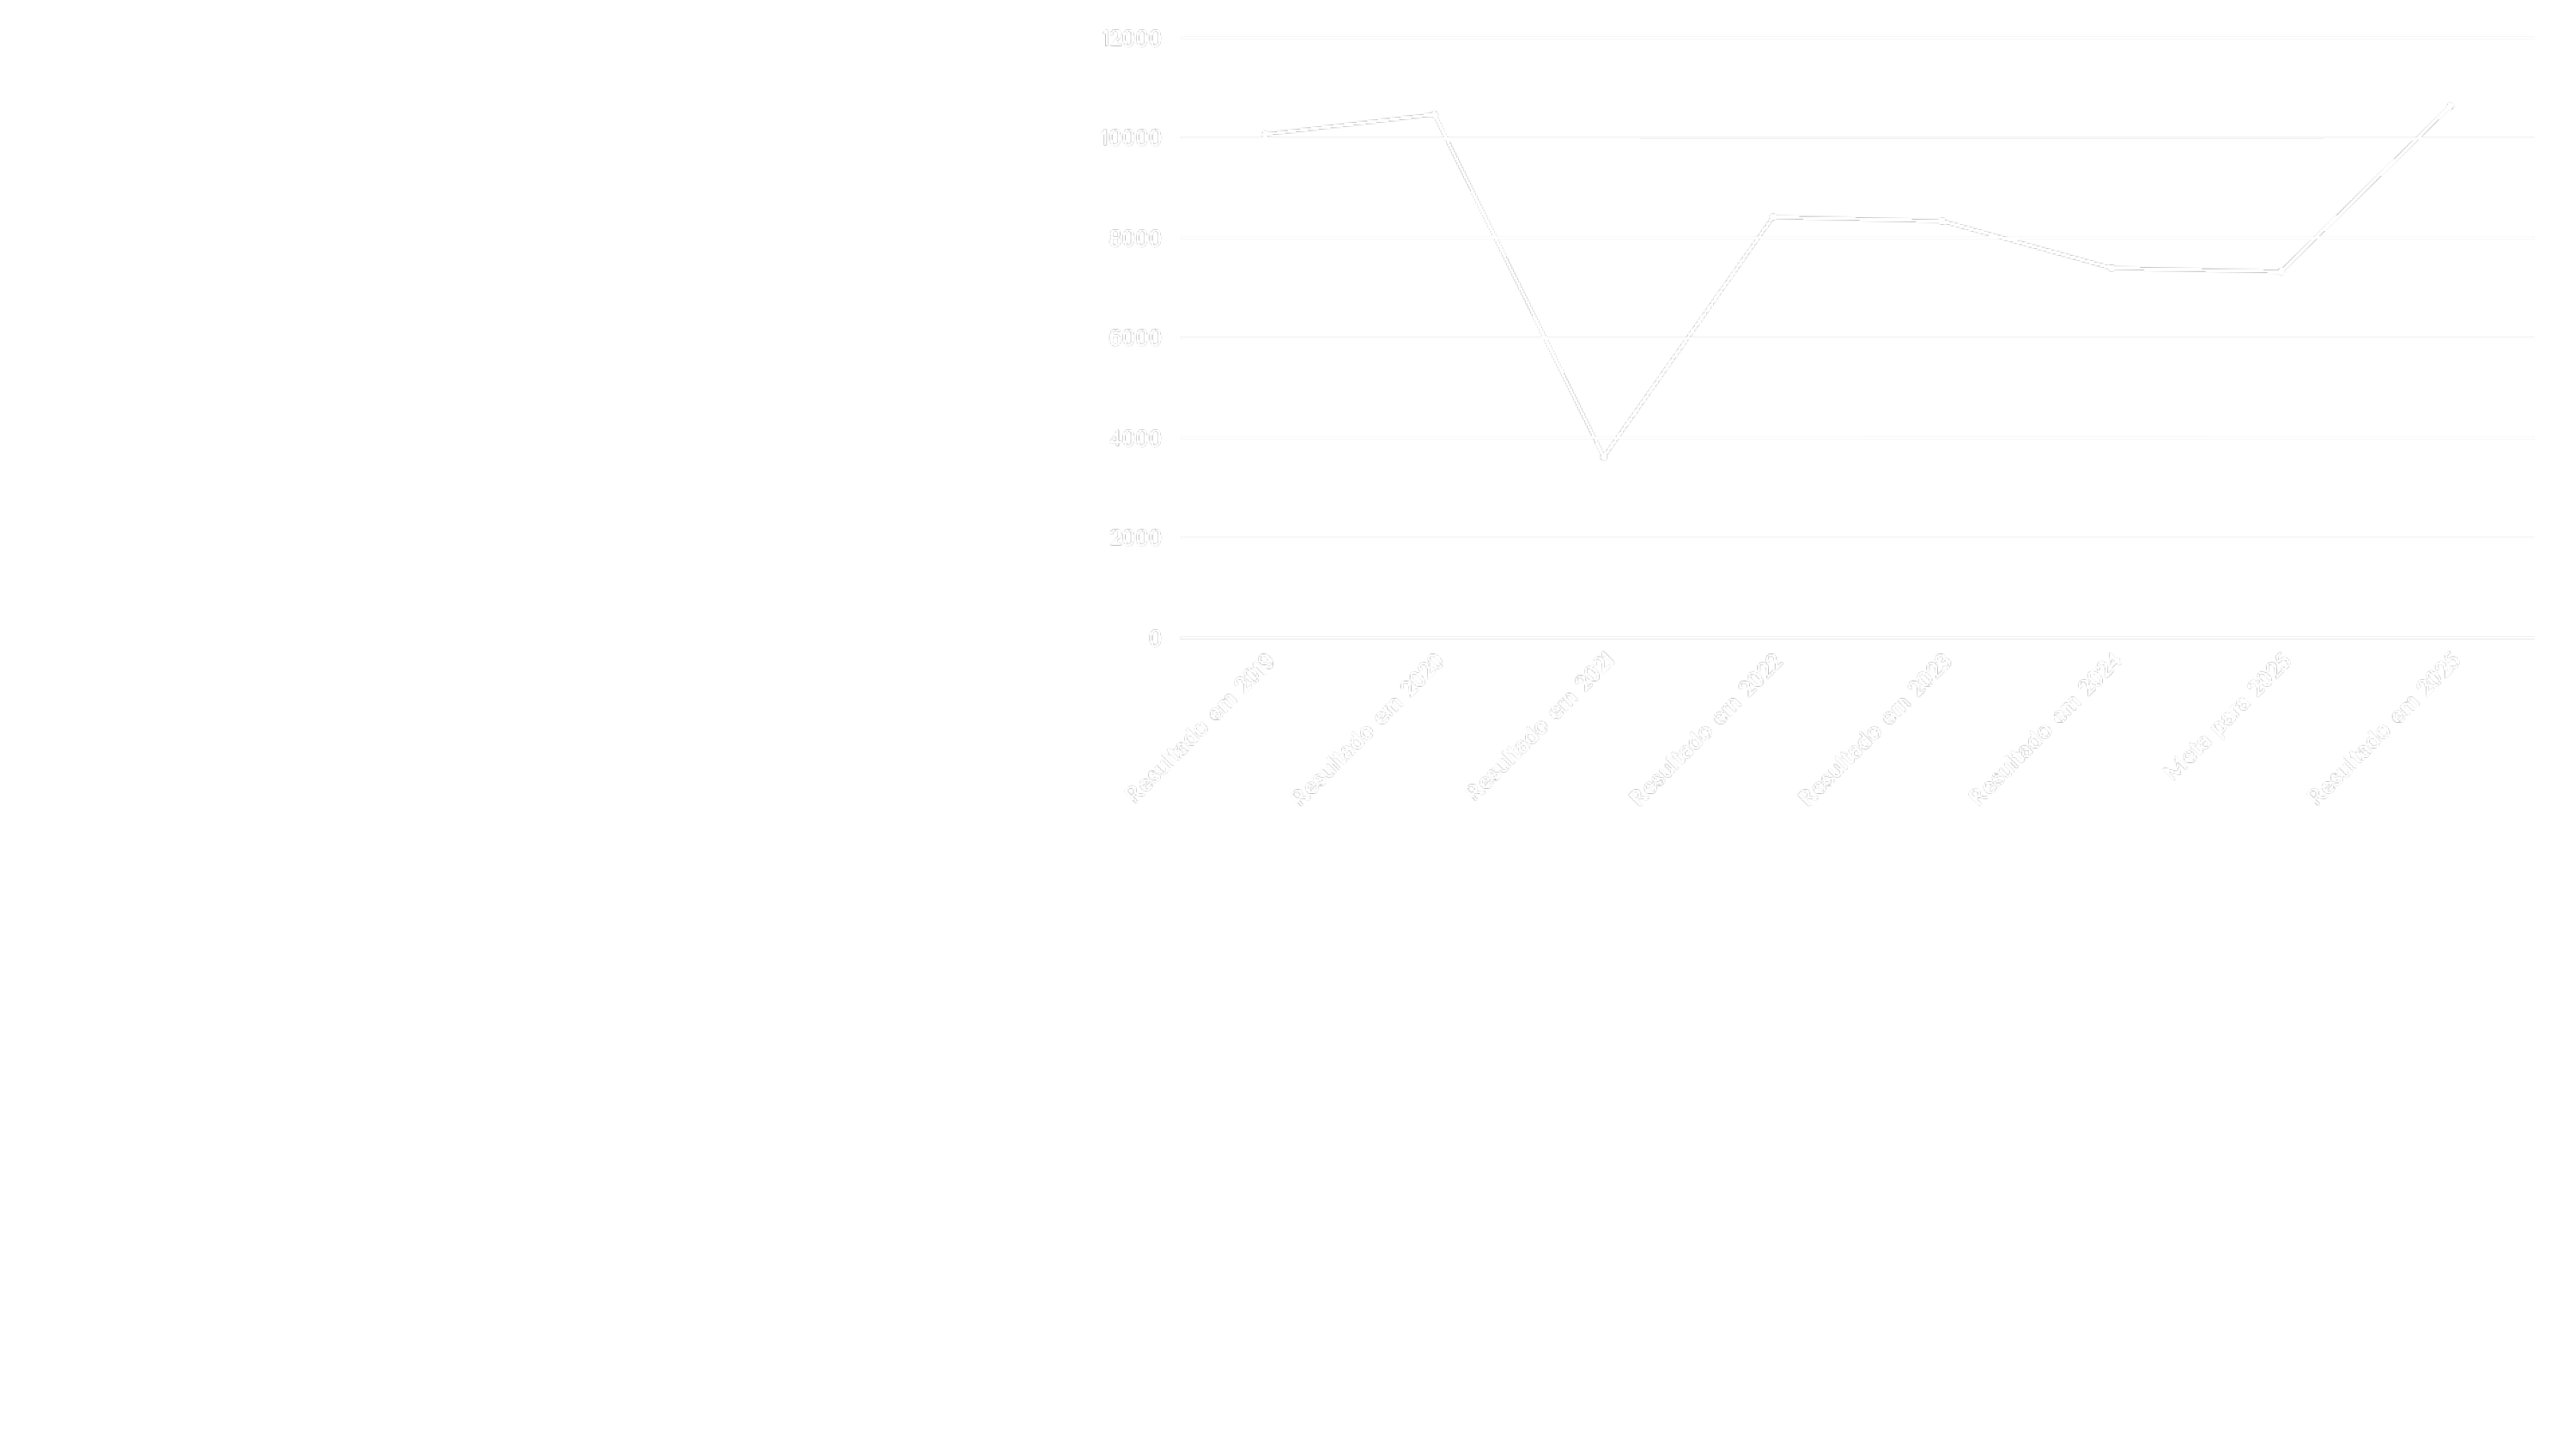

Indicador - Consumo de Gasolina/etanol – CG
Unidade de medida: l (Litro).
Definição da Meta Reduzir gradualmente em 1% o consumo de combustível em relação ao ano anterior.
Resultado 2019 - 10.070,82
Resultado 2020 - 10.470,81
Resultado 2021 - 3.622
Resultado 2022 - 8.416,64
Resultado 2023 - 8.336,15
Resultado em 2024 - 7.398
Meta para 2025 - 7.324,02
Resultado em 2025 - 10.632